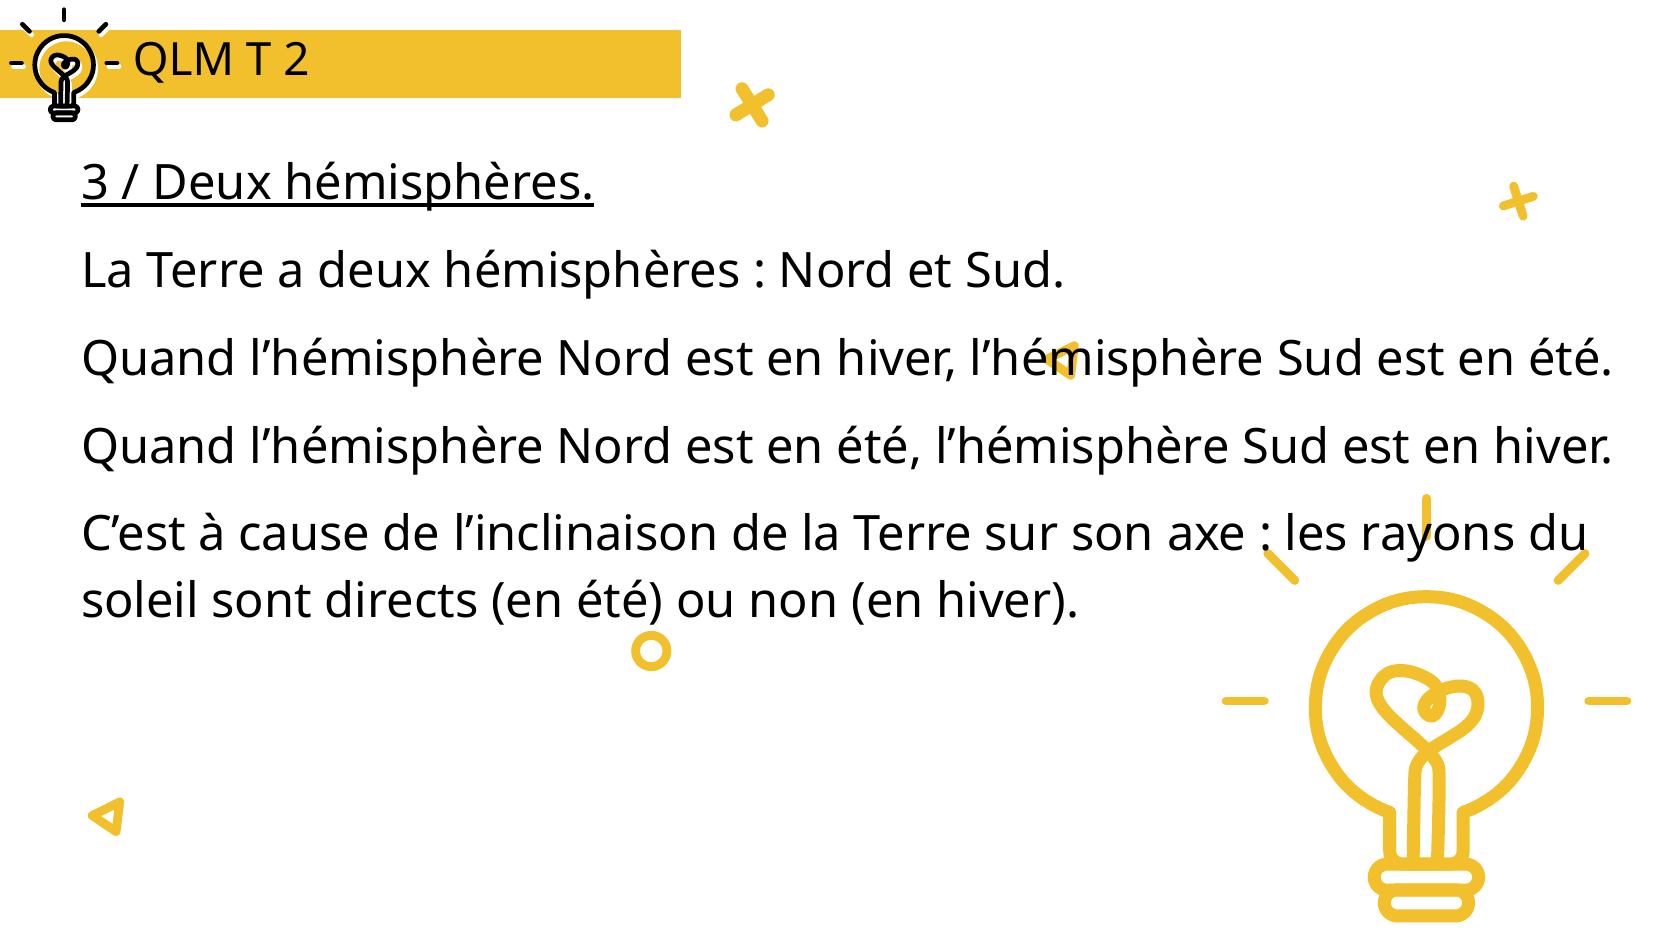

# QLM T 2
3 / Deux hémisphères.
La Terre a deux hémisphères : Nord et Sud.
Quand l’hémisphère Nord est en hiver, l’hémisphère Sud est en été.
Quand l’hémisphère Nord est en été, l’hémisphère Sud est en hiver.
C’est à cause de l’inclinaison de la Terre sur son axe : les rayons du soleil sont directs (en été) ou non (en hiver).